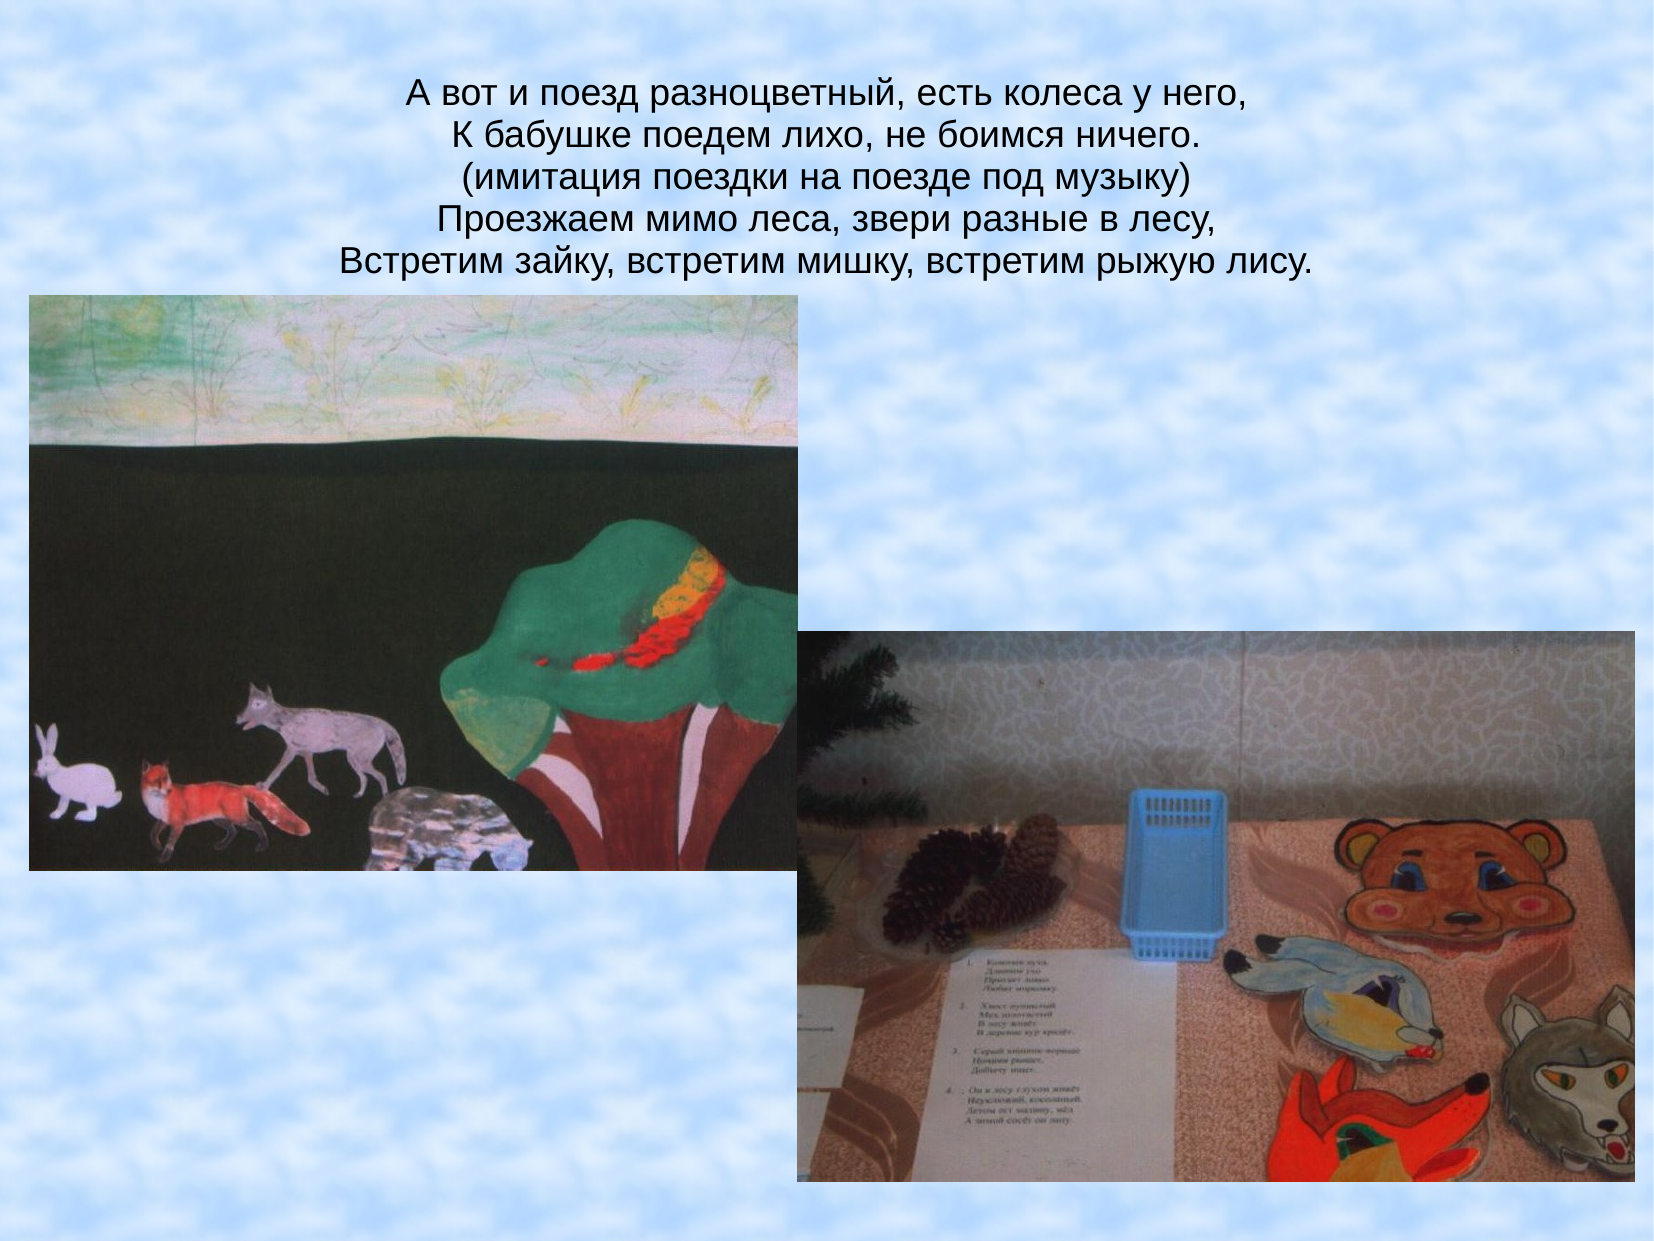

# А вот и поезд разноцветный, есть колеса у него,
К бабушке поедем лихо, не боимся ничего.
(имитация поездки на поезде под музыку)
Проезжаем мимо леса, звери разные в лесу,
Встретим зайку, встретим мишку, встретим рыжую лису.